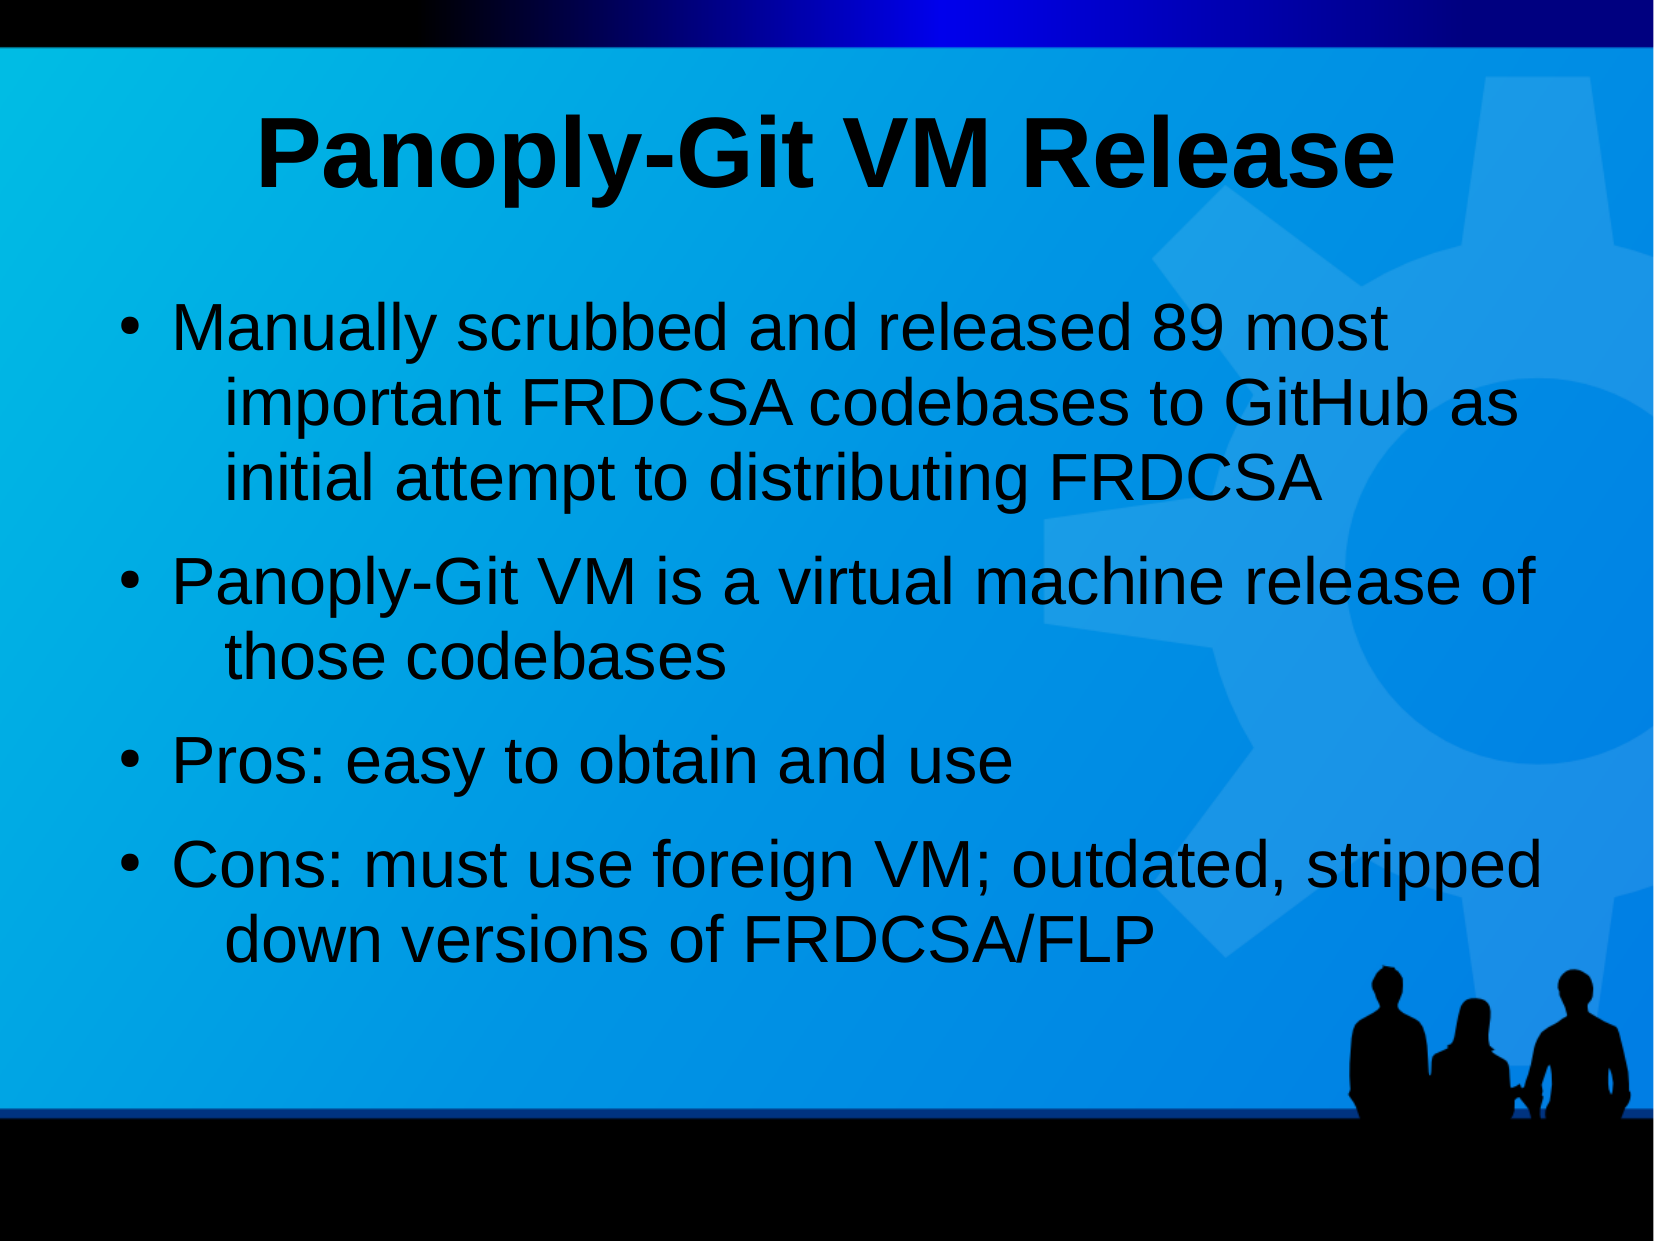

# Panoply-Git VM Release
Manually scrubbed and released 89 most important FRDCSA codebases to GitHub as initial attempt to distributing FRDCSA
Panoply-Git VM is a virtual machine release of those codebases
Pros: easy to obtain and use
Cons: must use foreign VM; outdated, stripped down versions of FRDCSA/FLP